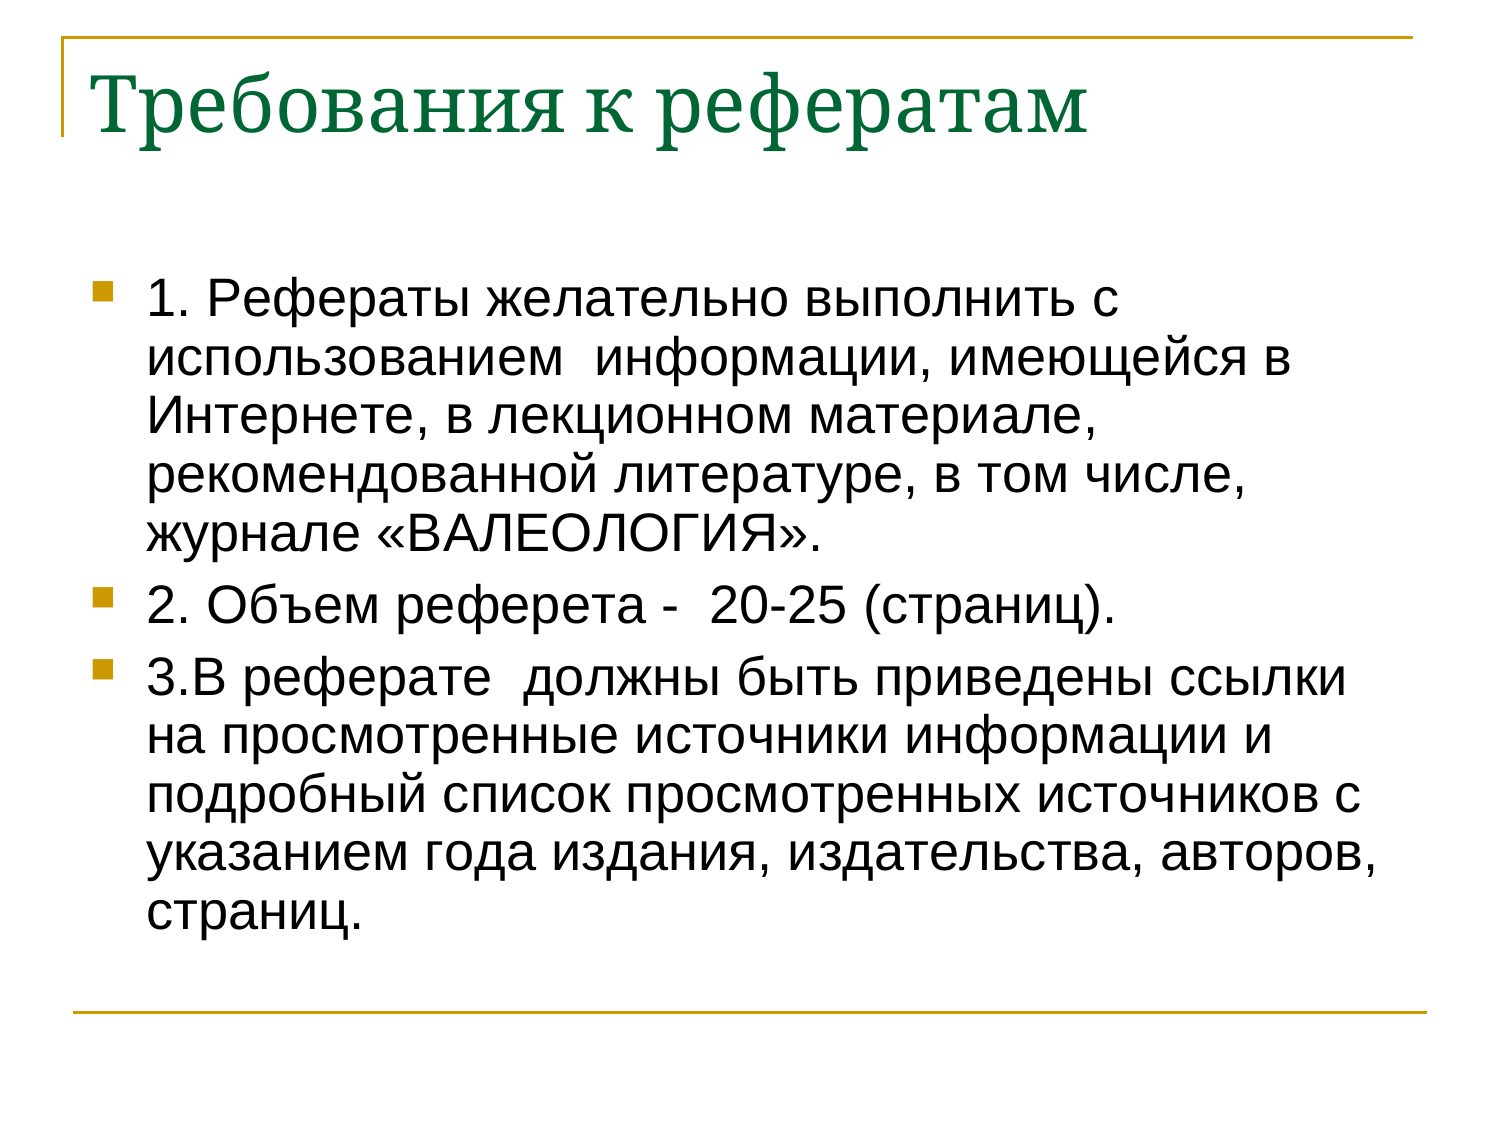

# Требования к рефератам
1. Рефераты желательно выполнить с использованием информации, имеющейся в Интернете, в лекционном материале, рекомендованной литературе, в том числе, журнале «ВАЛЕОЛОГИЯ».
2. Объем реферета - 20-25 (страниц).
3.В реферате должны быть приведены ссылки на просмотренные источники информации и подробный список просмотренных источников с указанием года издания, издательства, авторов, страниц.